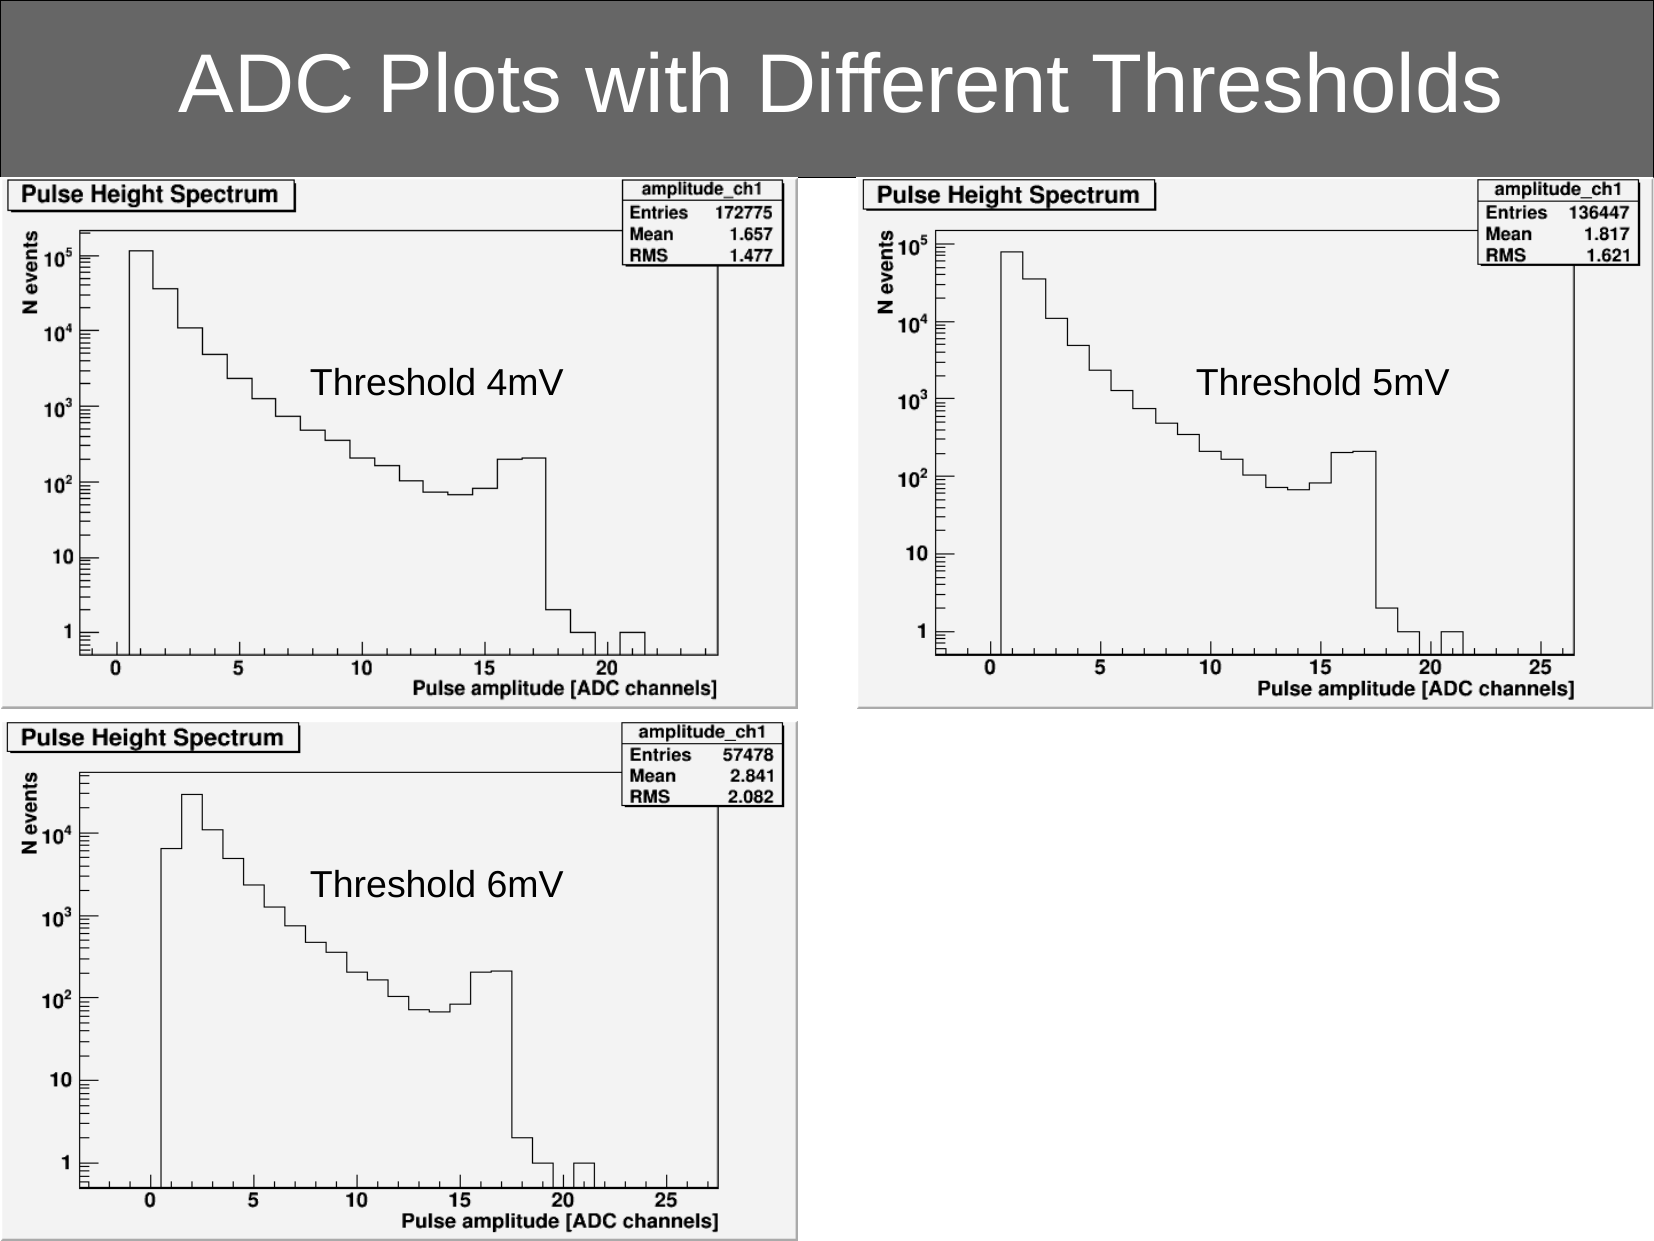

ADC Plots with Different Thresholds
Threshold 4mV
Threshold 5mV
Threshold 6mV